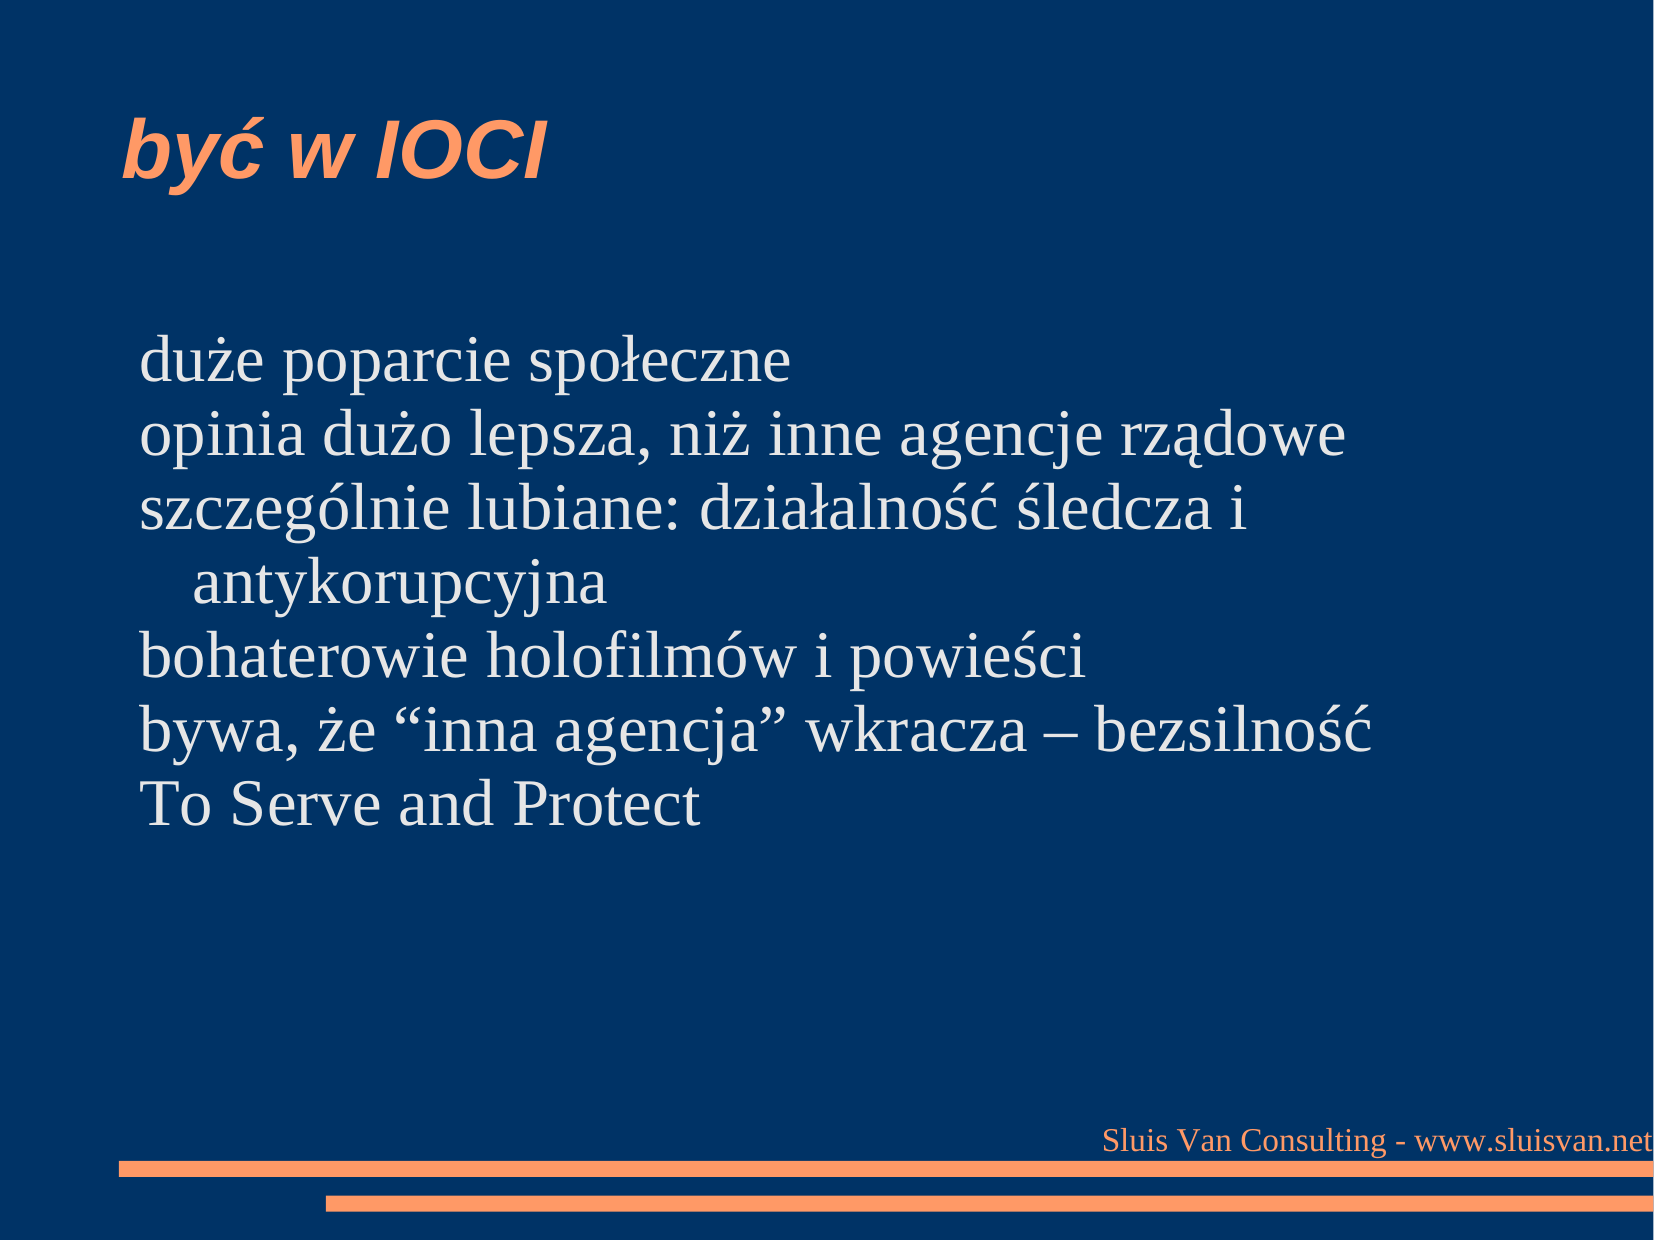

# być w IOCI
duże poparcie społeczne
opinia dużo lepsza, niż inne agencje rządowe
szczególnie lubiane: działalność śledcza i antykorupcyjna
bohaterowie holofilmów i powieści
bywa, że “inna agencja” wkracza – bezsilność
To Serve and Protect
Sluis Van Consulting - www.sluisvan.net